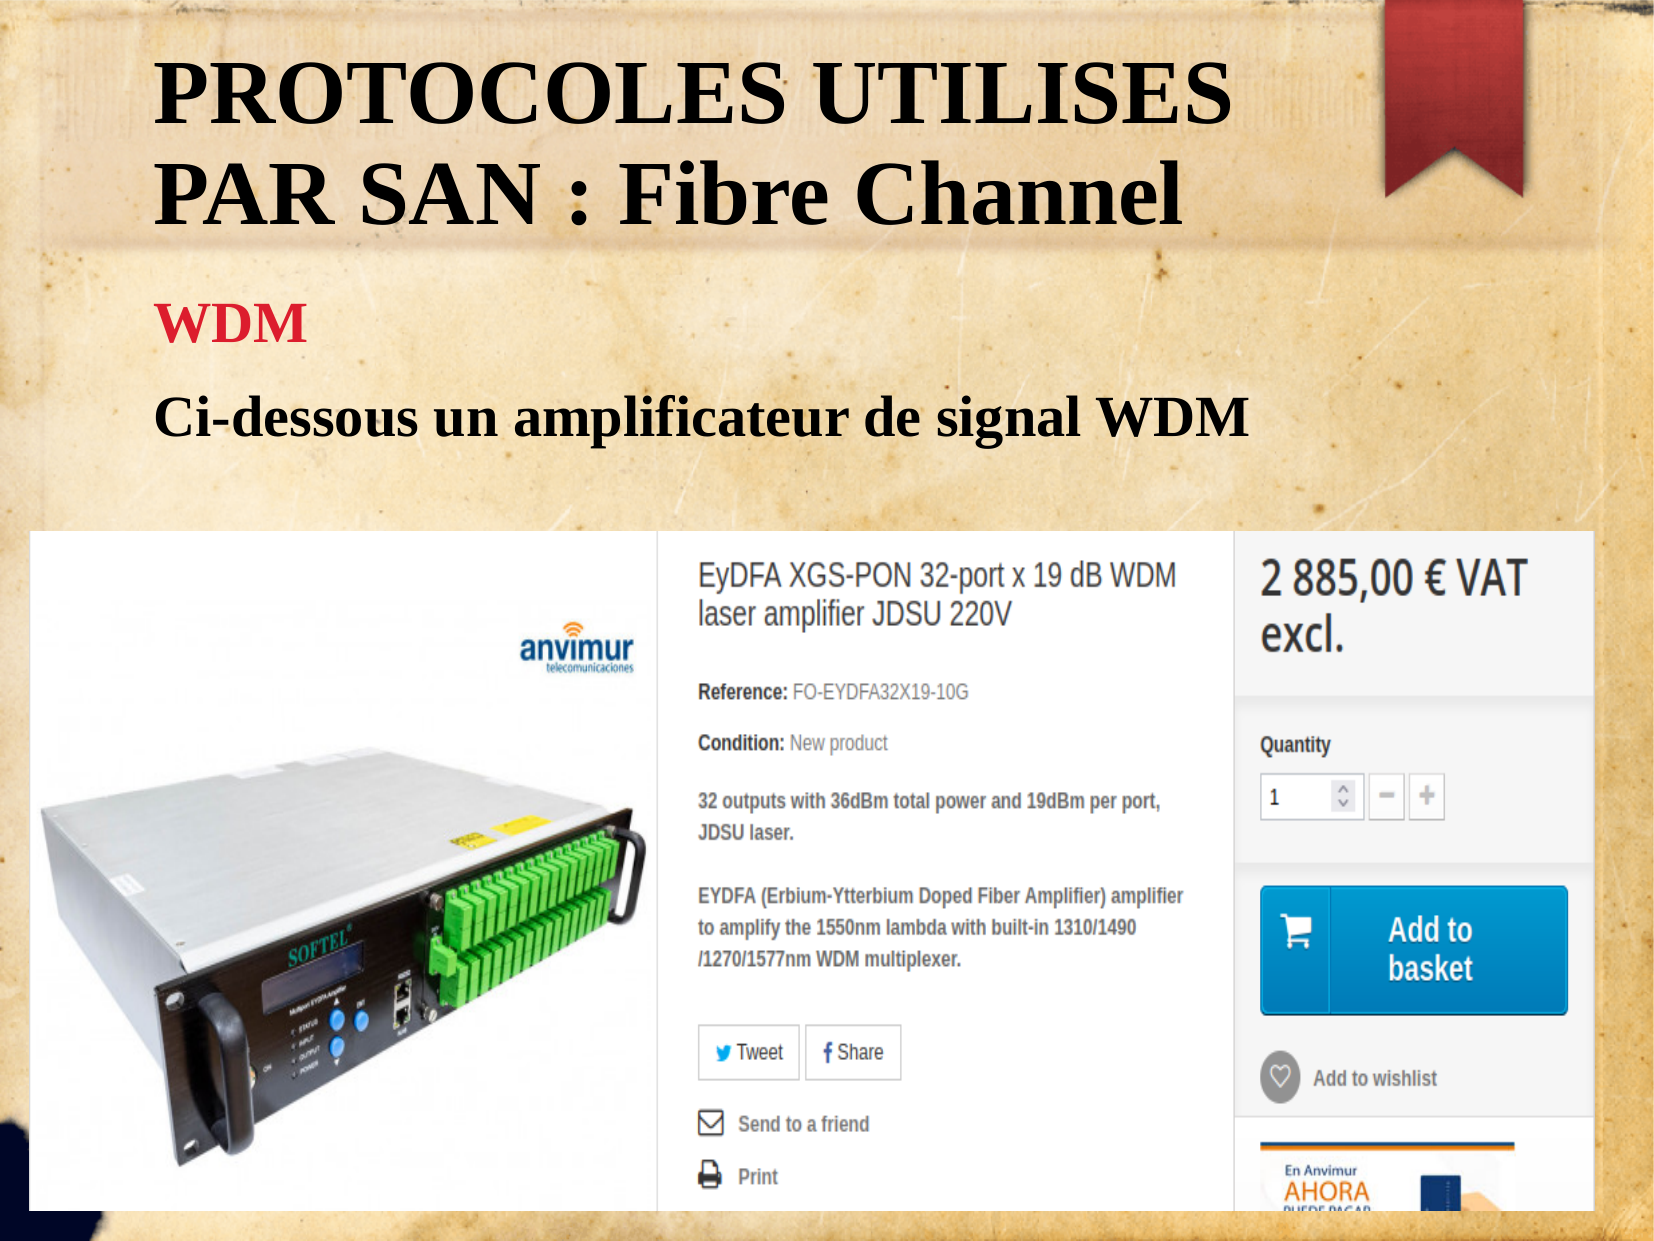

# PROTOCOLES UTILISES PAR SAN : Fibre Channel
WDM
Ci-dessous un amplificateur de signal WDM